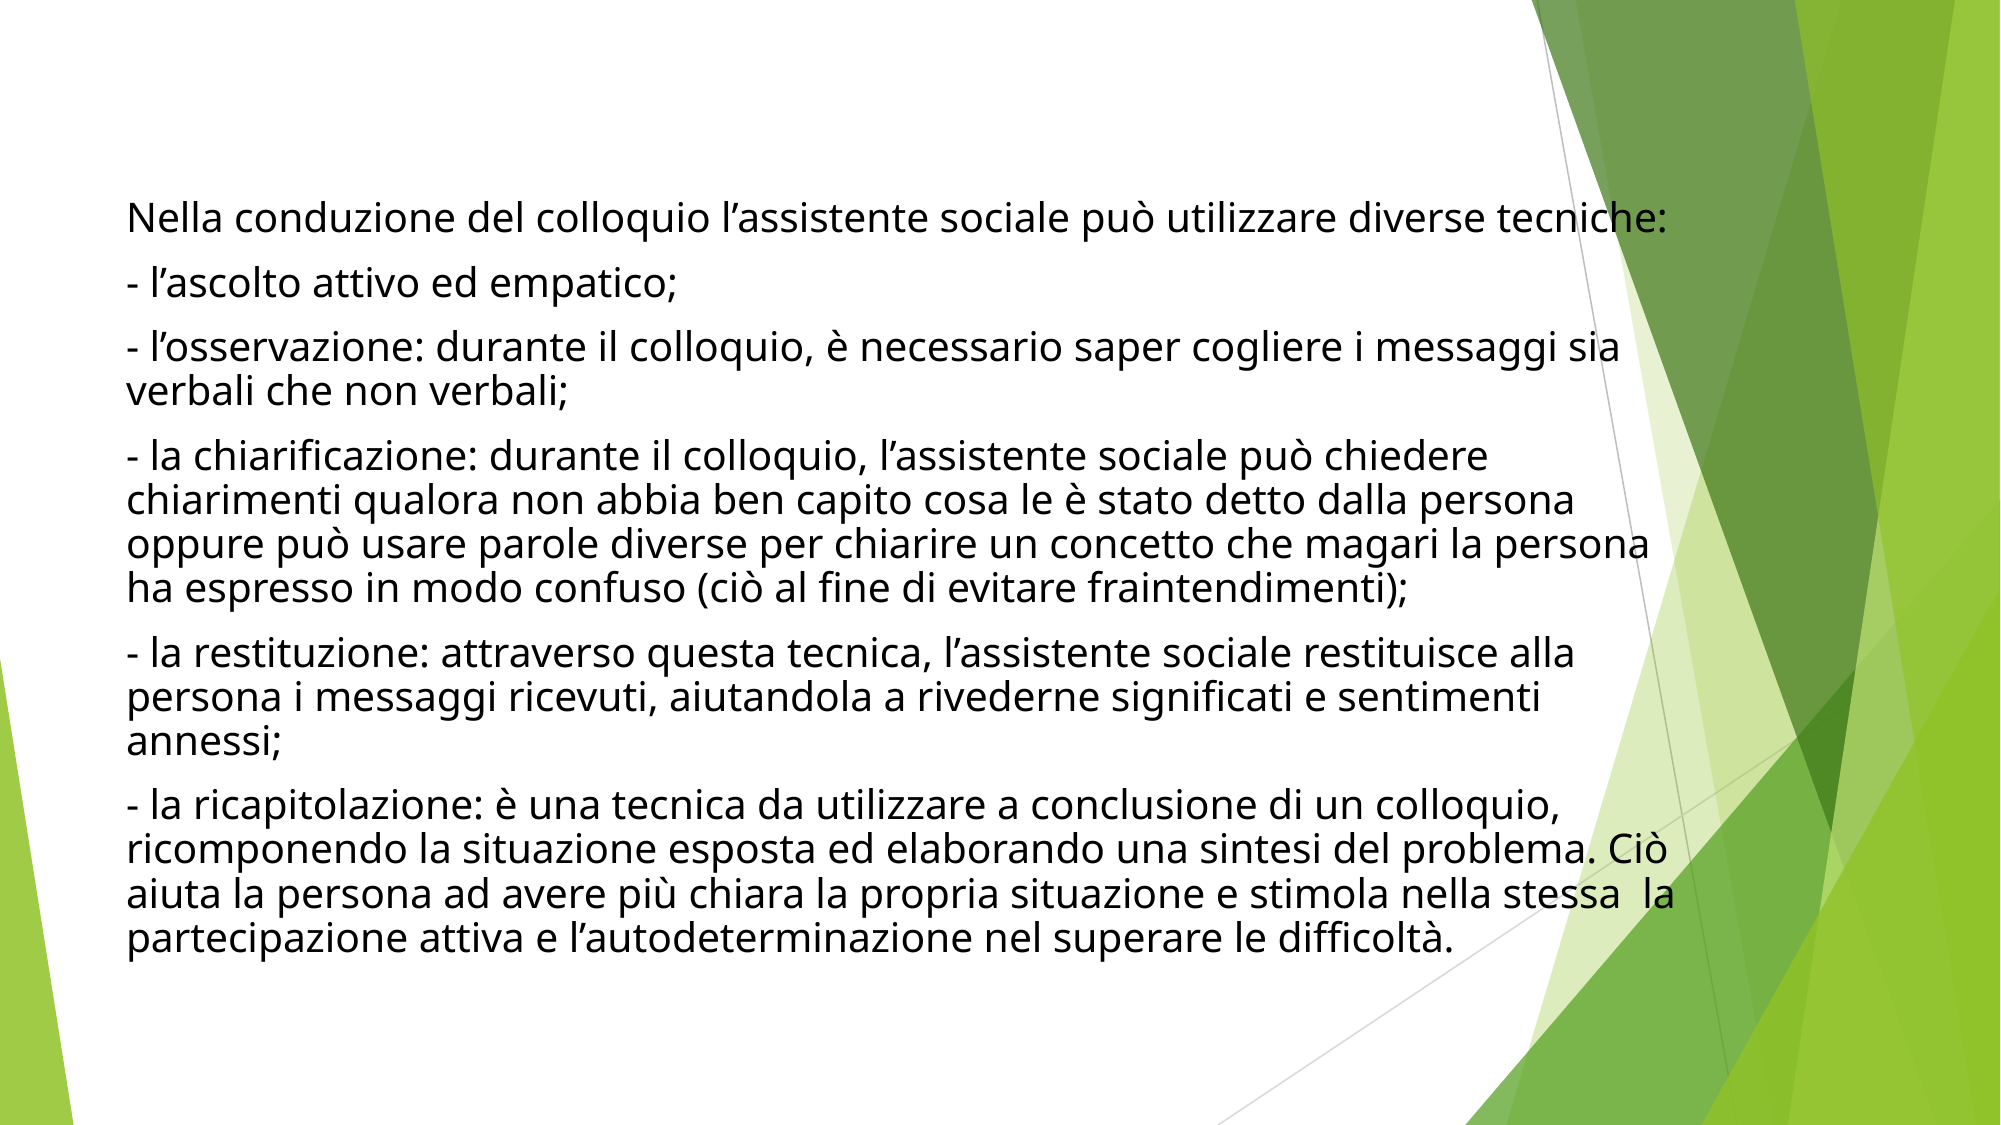

# Nella conduzione del colloquio l’assistente sociale può utilizzare diverse tecniche:
- l’ascolto attivo ed empatico;
- l’osservazione: durante il colloquio, è necessario saper cogliere i messaggi sia verbali che non verbali;
- la chiarificazione: durante il colloquio, l’assistente sociale può chiedere chiarimenti qualora non abbia ben capito cosa le è stato detto dalla persona oppure può usare parole diverse per chiarire un concetto che magari la persona ha espresso in modo confuso (ciò al fine di evitare fraintendimenti);
- la restituzione: attraverso questa tecnica, l’assistente sociale restituisce alla persona i messaggi ricevuti, aiutandola a rivederne significati e sentimenti annessi;
- la ricapitolazione: è una tecnica da utilizzare a conclusione di un colloquio, ricomponendo la situazione esposta ed elaborando una sintesi del problema. Ciò aiuta la persona ad avere più chiara la propria situazione e stimola nella stessa la partecipazione attiva e l’autodeterminazione nel superare le difficoltà.